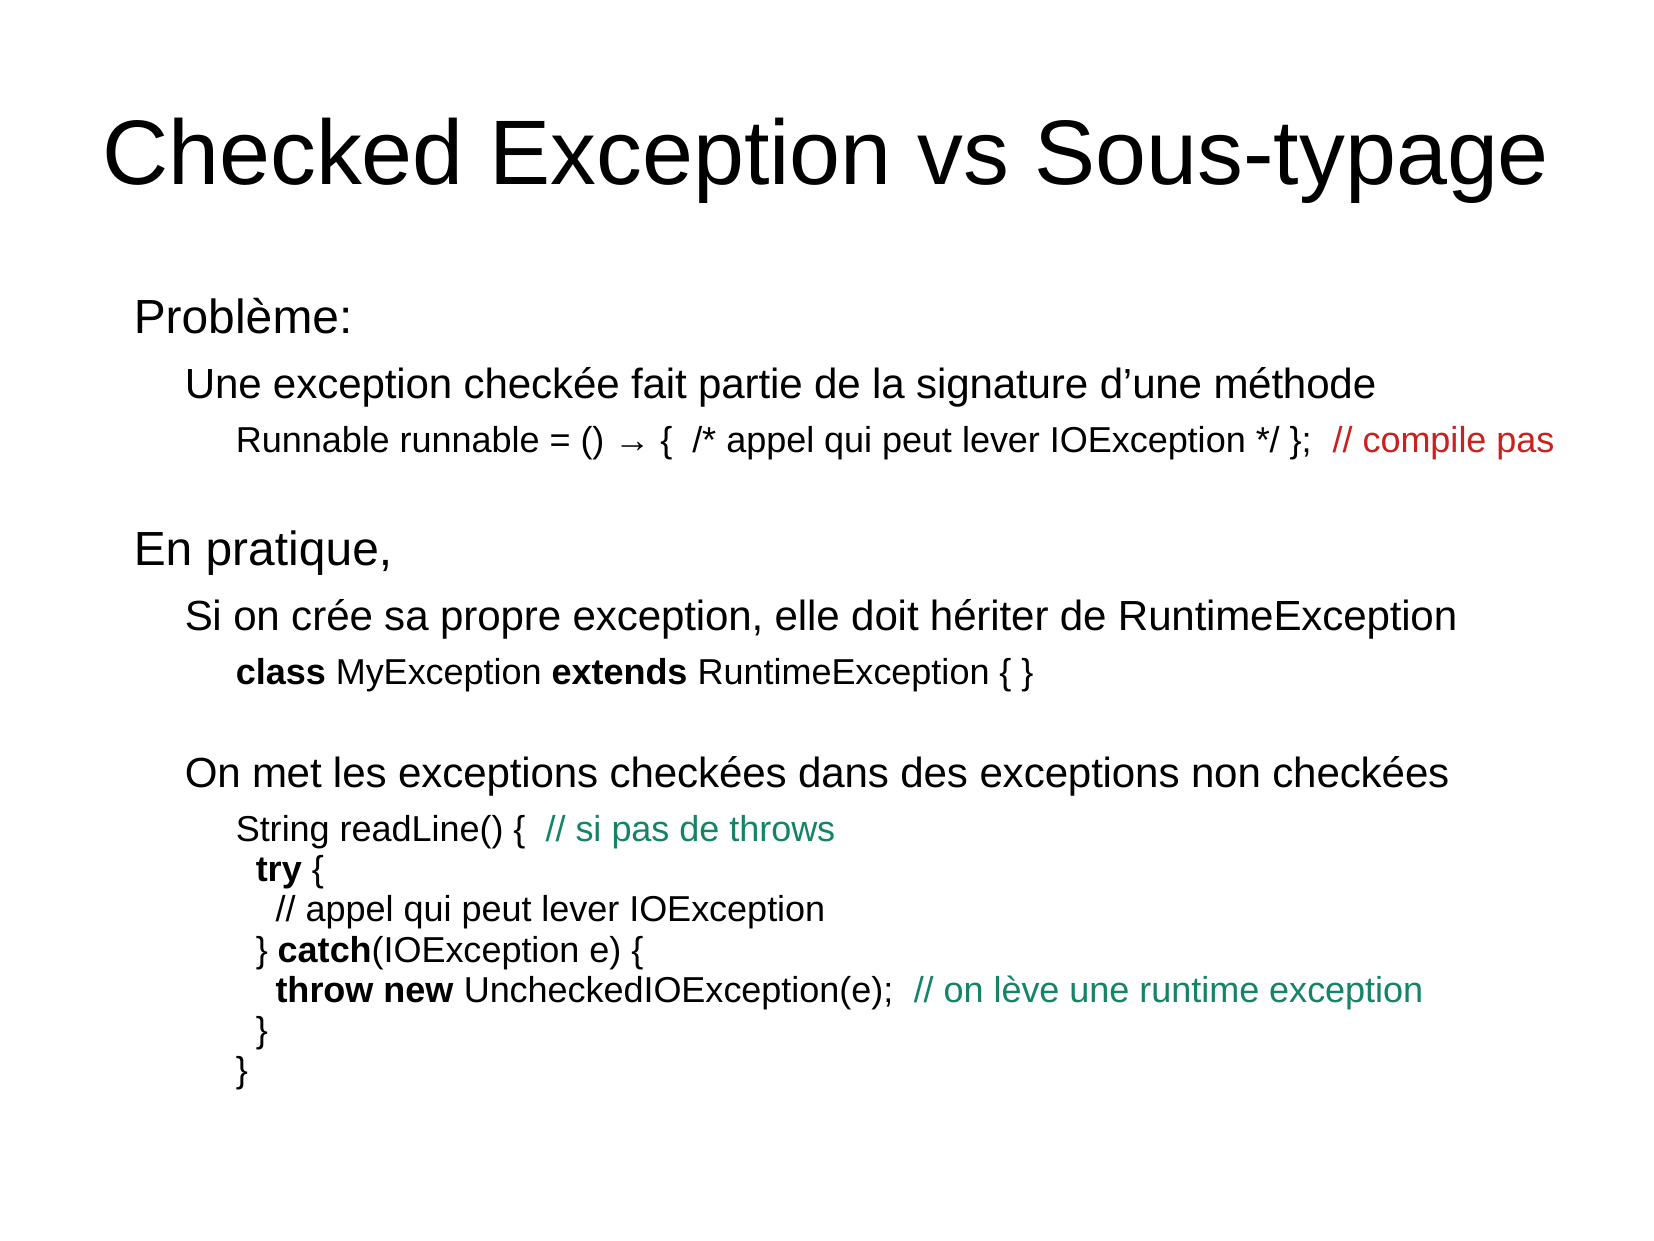

# Checked Exception vs Sous-typage
Problème:
Une exception checkée fait partie de la signature d’une méthode
Runnable runnable = () → { /* appel qui peut lever IOException */ }; // compile pas
En pratique,
Si on crée sa propre exception, elle doit hériter de RuntimeException
class MyException extends RuntimeException { }
On met les exceptions checkées dans des exceptions non checkées
String readLine() { // si pas de throws
 try {
 // appel qui peut lever IOException
 } catch(IOException e) {
 throw new UncheckedIOException(e); // on lève une runtime exception
 }
}